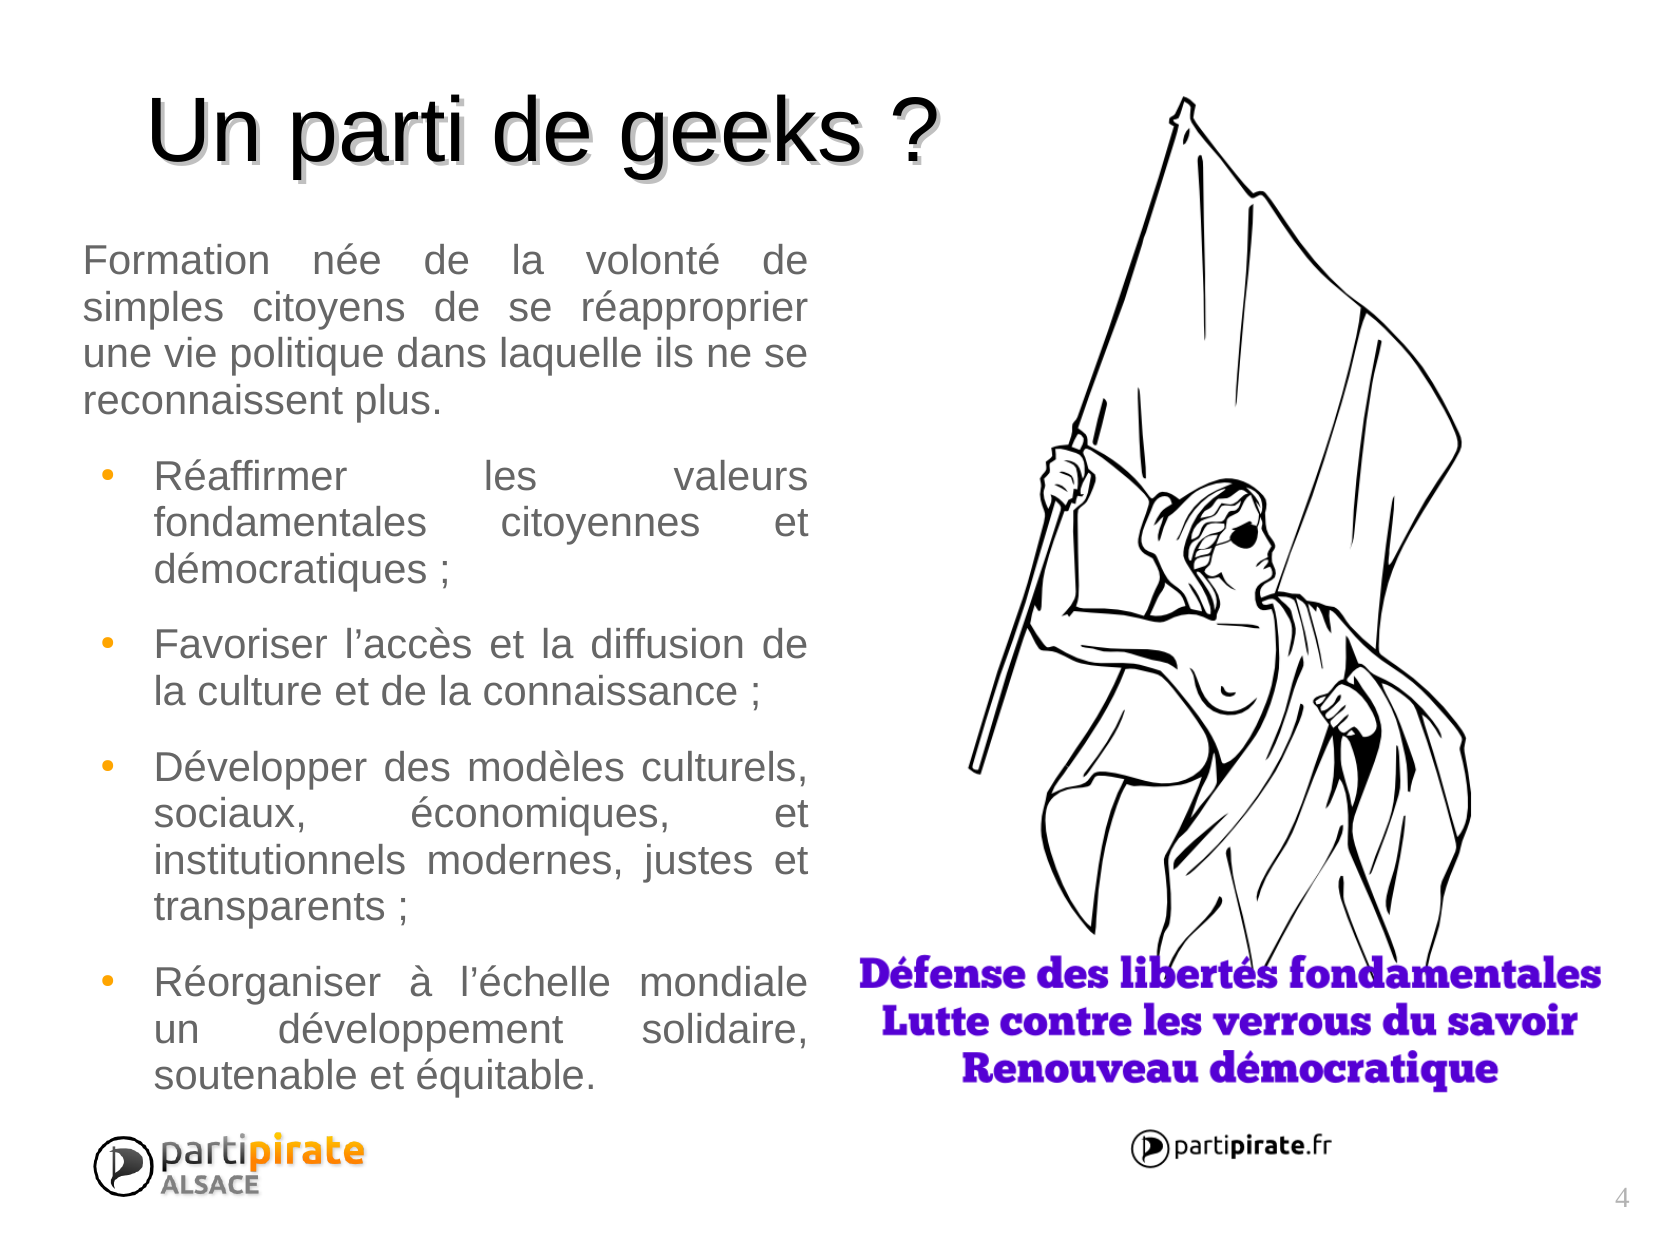

# Un parti de geeks ?
Formation née de la volonté de simples citoyens de se réapproprier une vie politique dans laquelle ils ne se reconnaissent plus.
Réaffirmer les valeurs fondamentales citoyennes et démocratiques ;
Favoriser l’accès et la diffusion de la culture et de la connaissance ;
Développer des modèles culturels, sociaux, économiques, et institutionnels modernes, justes et transparents ;
Réorganiser à l’échelle mondiale un développement solidaire, soutenable et équitable.
4